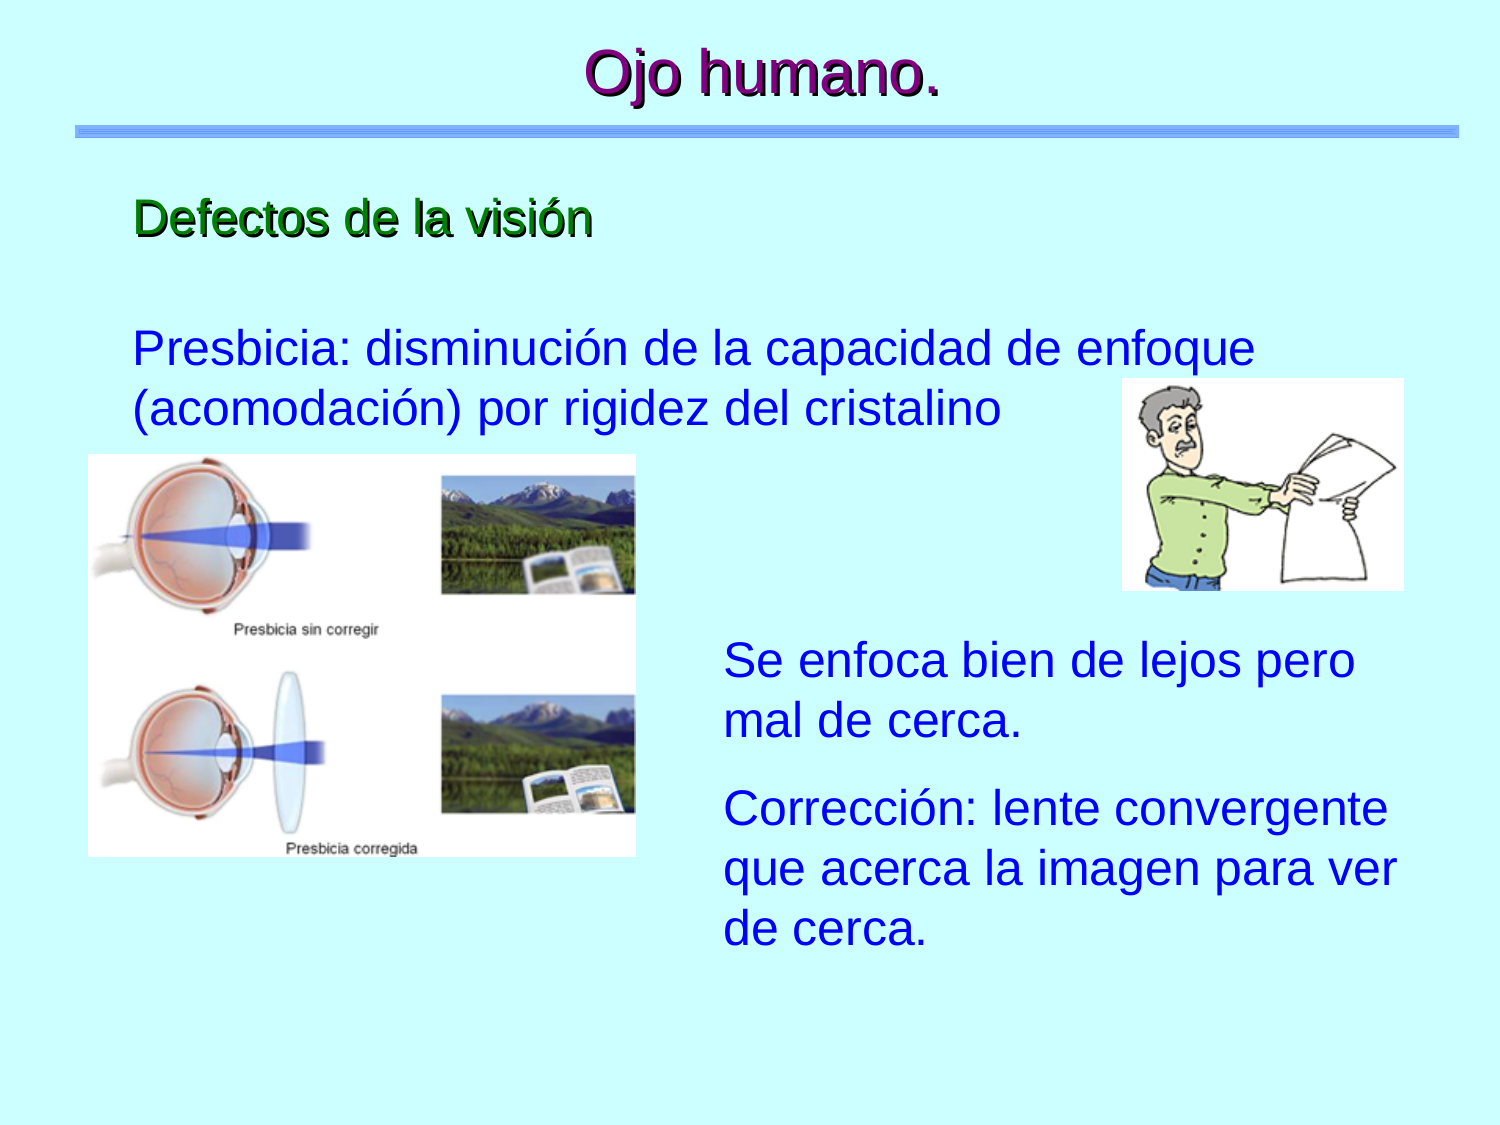

Ojo humano.
Defectos de la visión
Presbicia: disminución de la capacidad de enfoque (acomodación) por rigidez del cristalino
Se enfoca bien de lejos pero mal de cerca.
Corrección: lente convergente que acerca la imagen para ver de cerca.